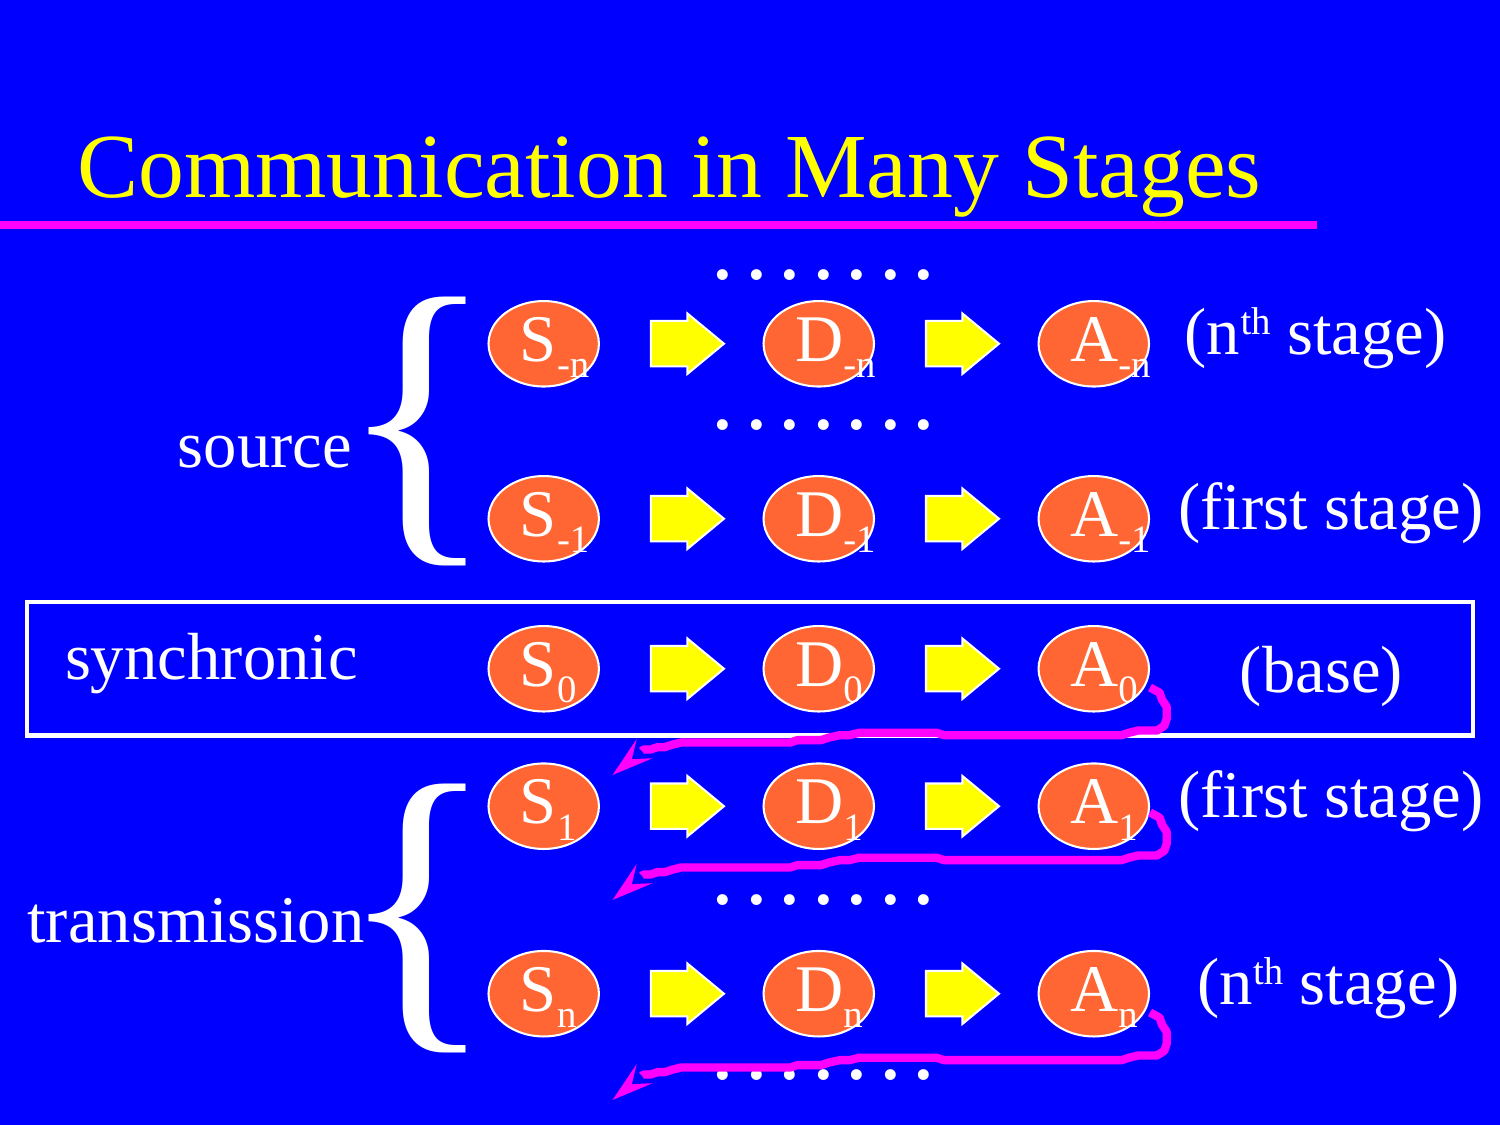

# Communication in Many Stages
. . . . . . .
{
(nth stage)
S-n
D-n
A-n
. . . . . . .
source
(first stage)
S-1
D-1
A-1
synchronic
(base)
S0
D0
A0
{
(first stage)
S1
D1
A1
. . . . . . .
(nth stage)
Sn
Dn
An
. . . . . . .
transmission